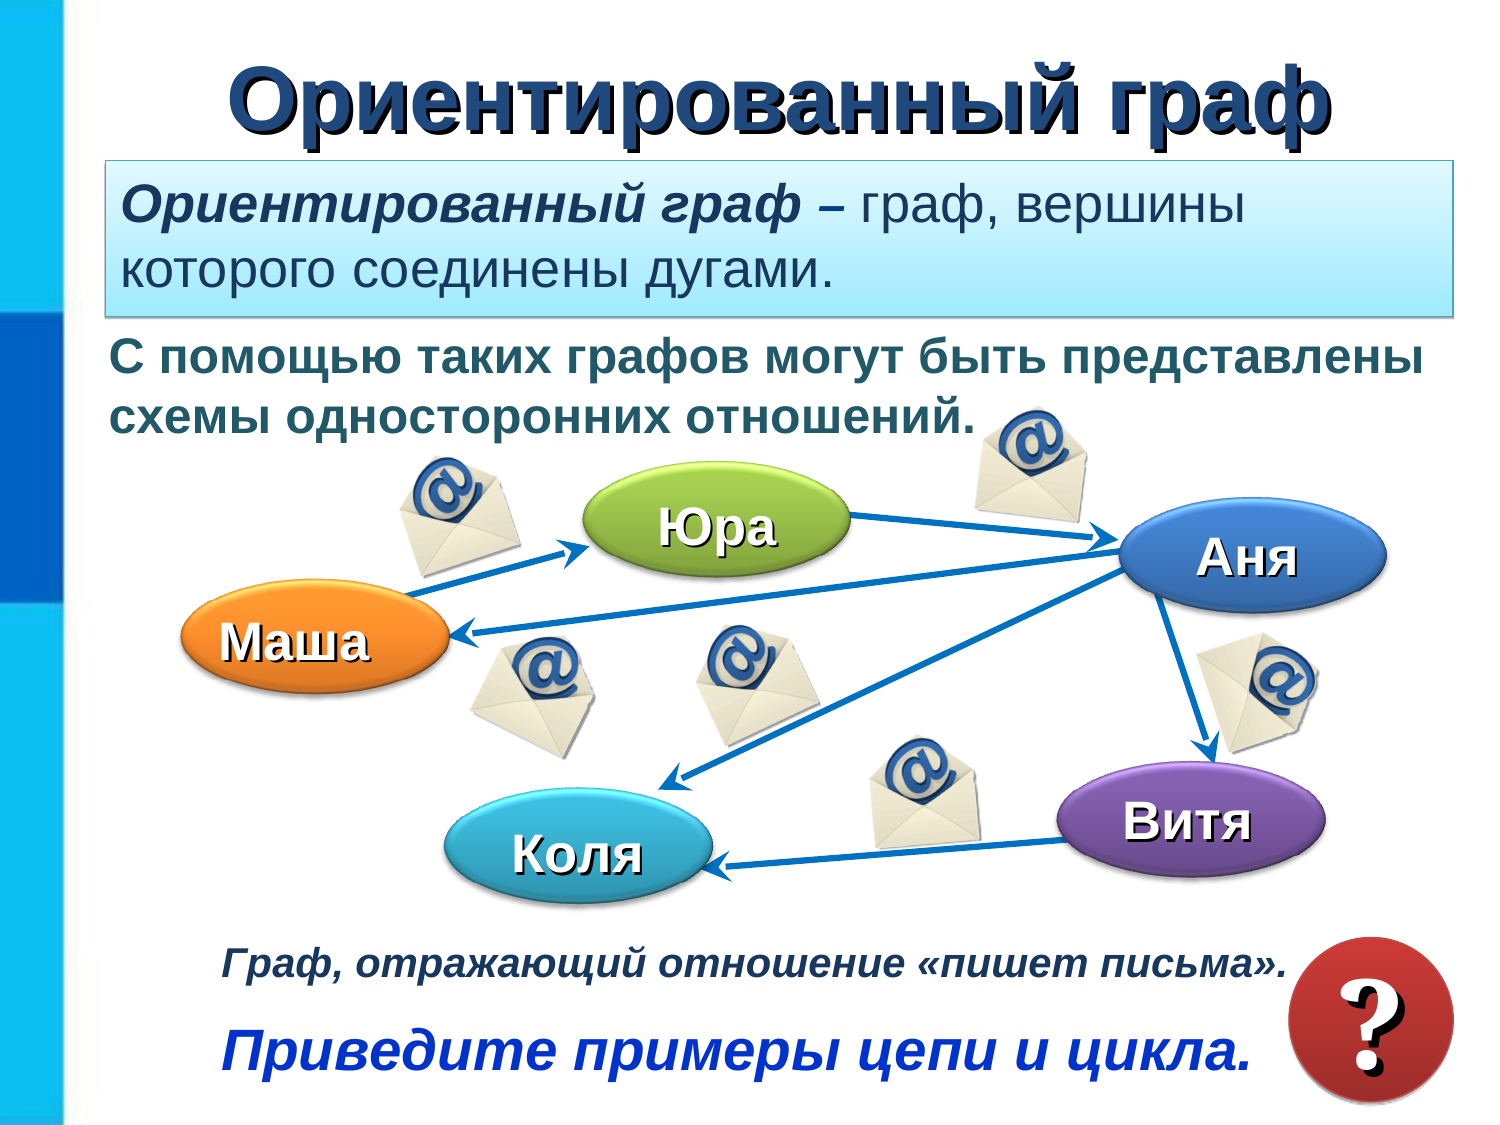

# Ориентированный граф
Ориентированный граф – граф, вершины которого соединены дугами.
С помощью таких графов могут быть представлены схемы односторонних отношений.
Юра
Аня
Маша
Витя
Коля
Граф, отражающий отношение «пишет письма».
?
Приведите примеры цепи и цикла.